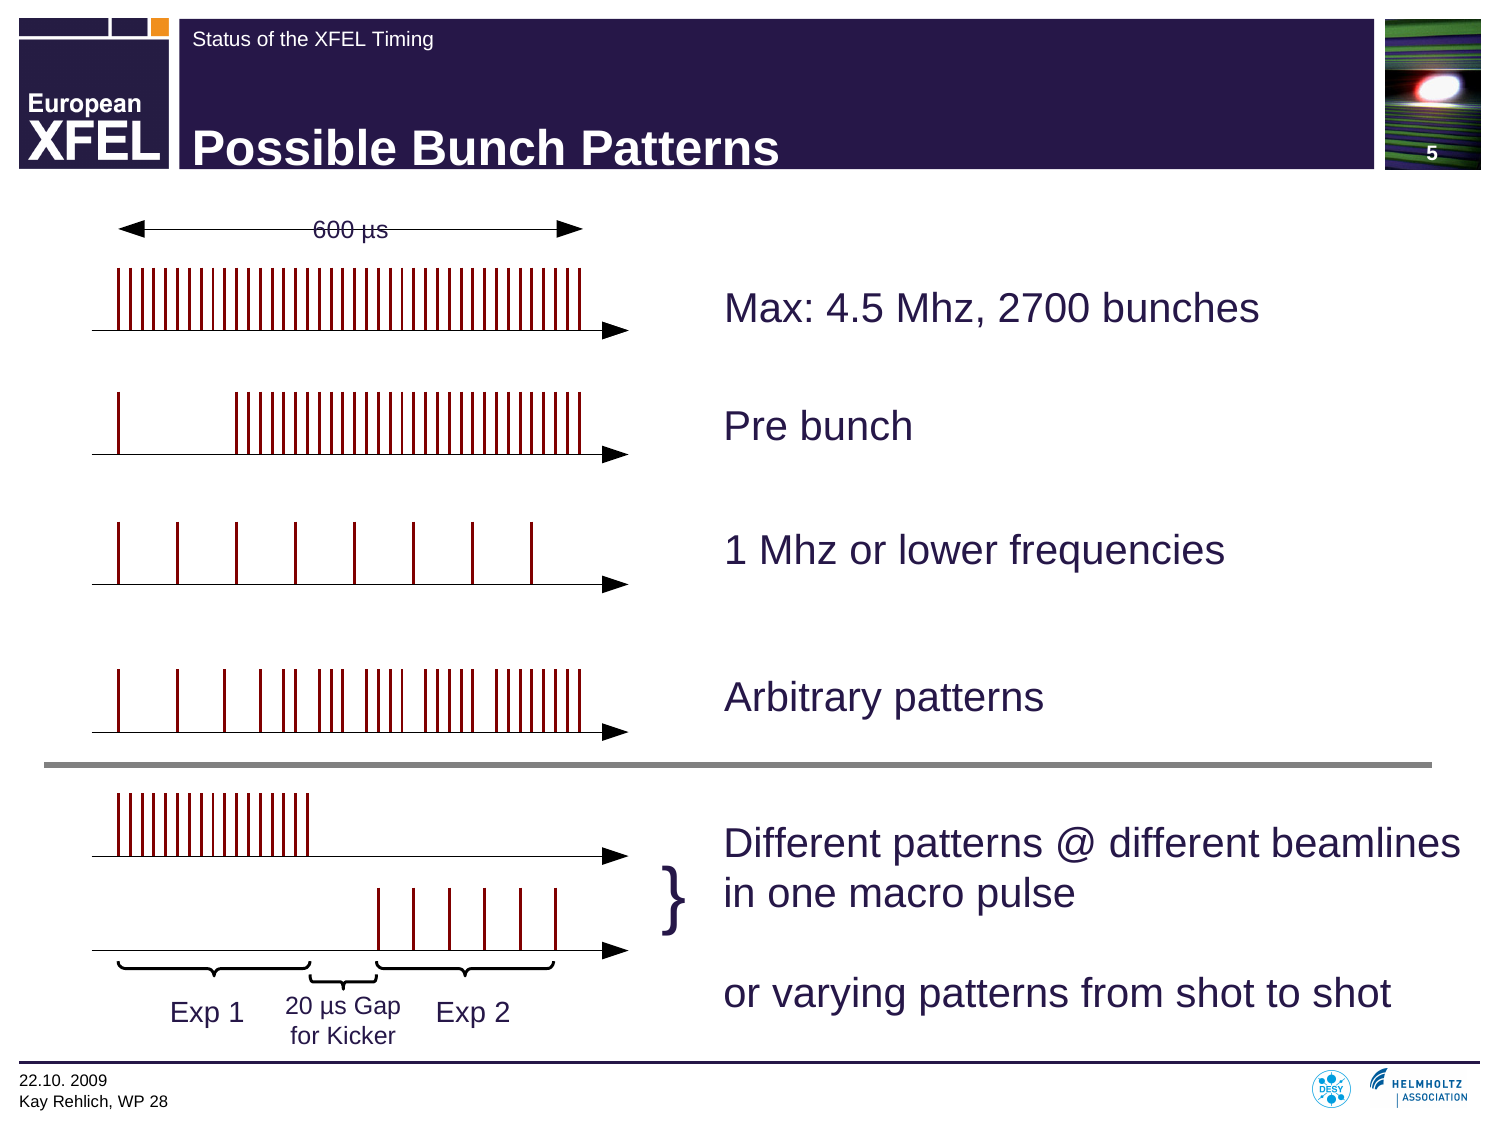

5
# Possible Bunch Patterns
600 µs
Max: 4.5 Mhz, 2700 bunches
Pre bunch
1 Mhz or lower frequencies
Arbitrary patterns
Different patterns @ different beamlines
in one macro pulse
or varying patterns from shot to shot
}
20 µs Gap
for Kicker
Exp 1
Exp 2